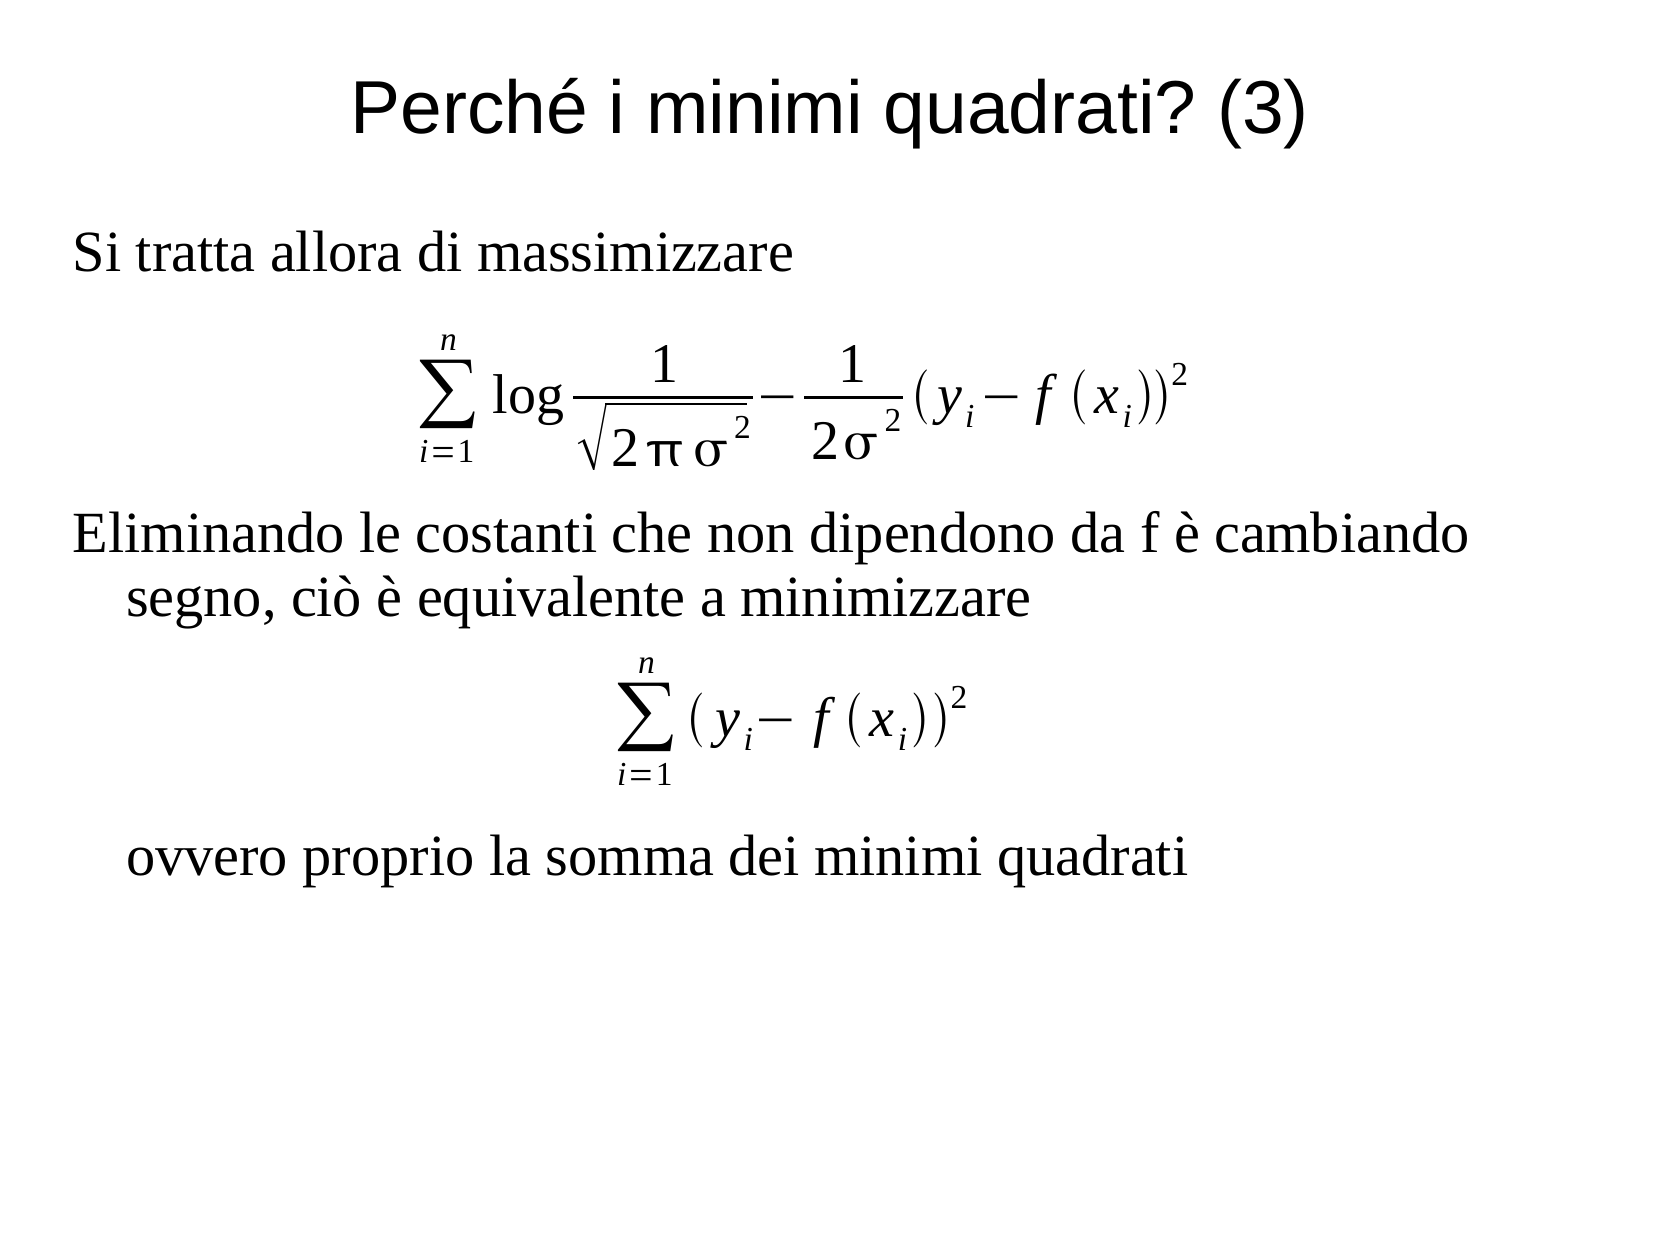

# Perché i minimi quadrati? (3)
Si tratta allora di massimizzare
Eliminando le costanti che non dipendono da f è cambiando segno, ciò è equivalente a minimizzare
ovvero proprio la somma dei minimi quadrati